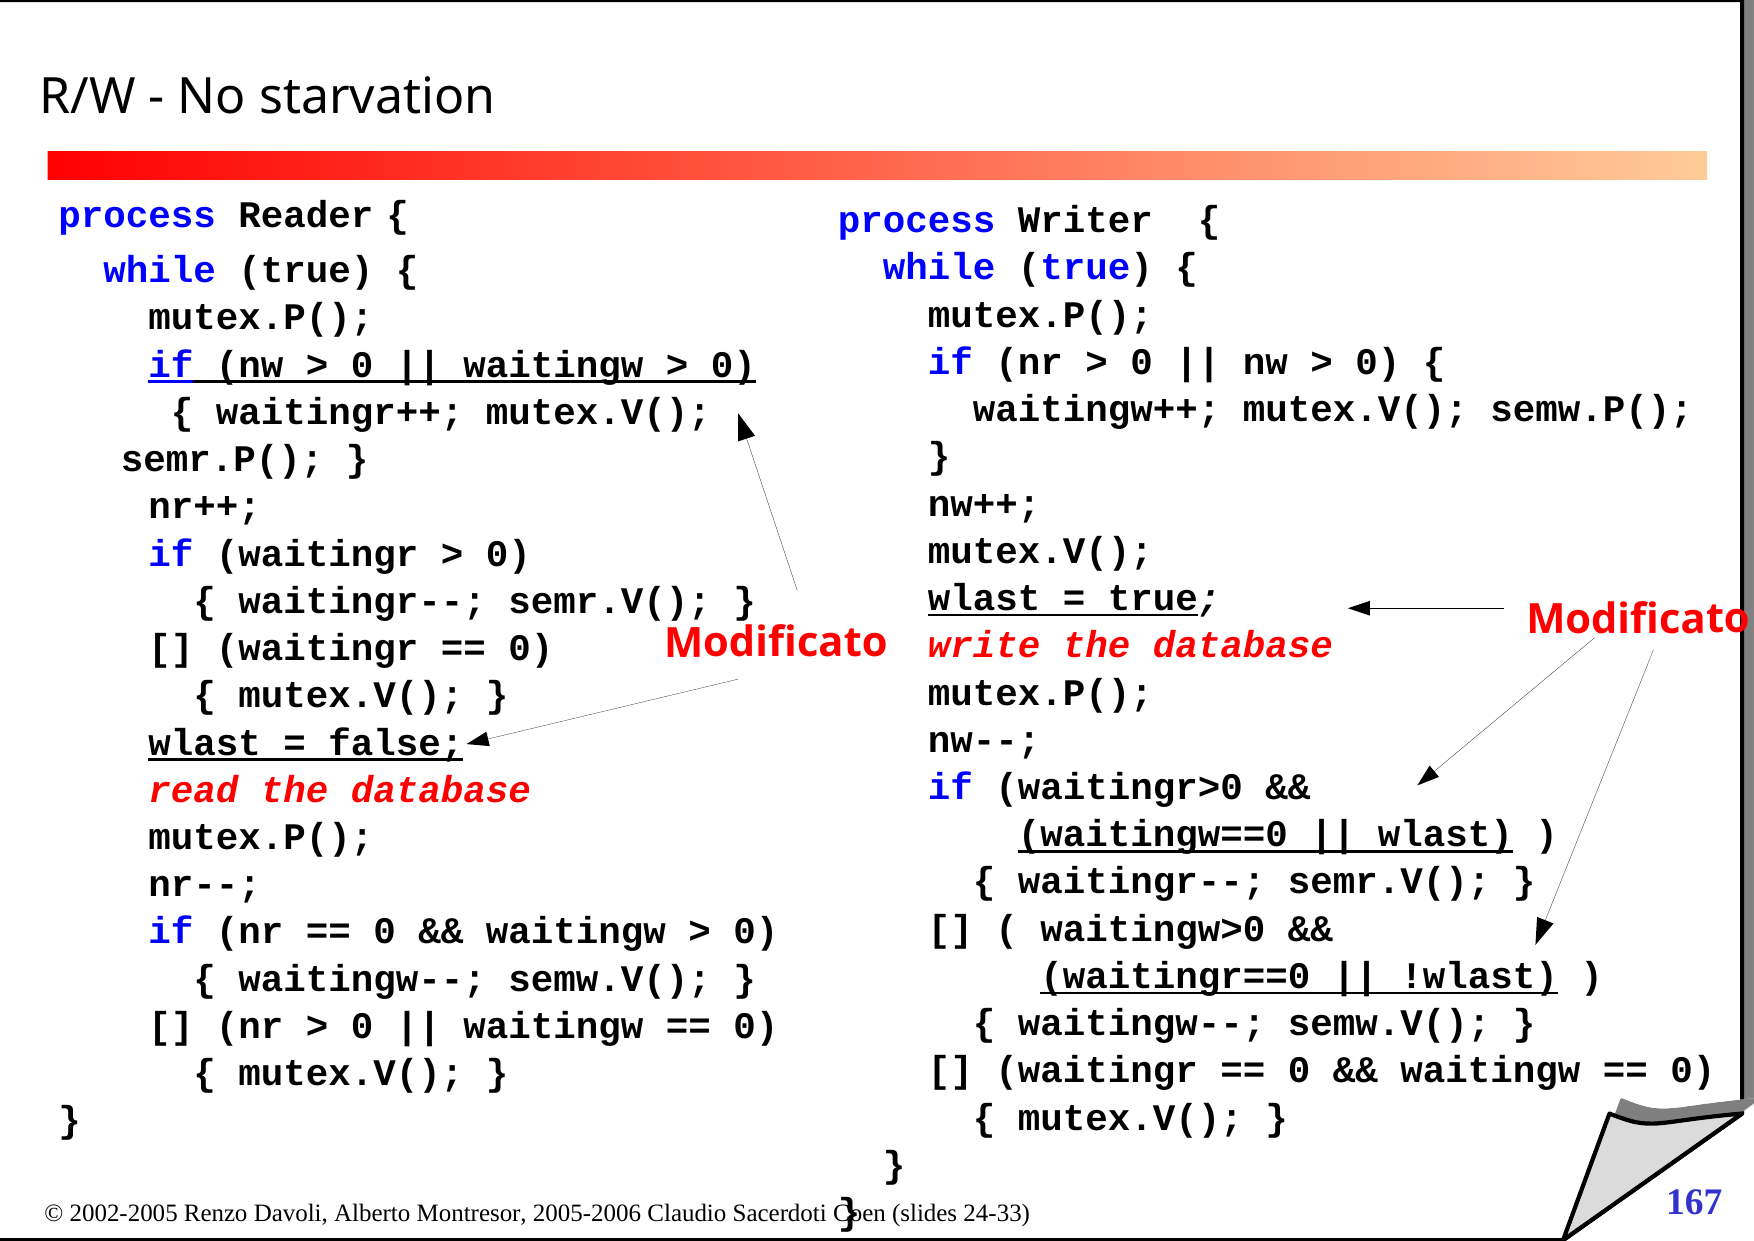

# R/W - No starvation
process Reader {
 while (true) {
 mutex.P();
 if (nw > 0 || waitingw > 0)
 { waitingr++; mutex.V(); semr.P(); }
 nr++;
 if (waitingr > 0)
 { waitingr--; semr.V(); }
 [] (waitingr == 0)
 { mutex.V(); }
 wlast = false;
 read the database
 mutex.P();
 nr--;
 if (nr == 0 && waitingw > 0)
 { waitingw--; semw.V(); }
 [] (nr > 0 || waitingw == 0)
 { mutex.V(); }
}
process Writer {
 while (true) {
 mutex.P();
 if (nr > 0 || nw > 0) {
 waitingw++; mutex.V(); semw.P();
 }
 nw++;
 mutex.V();
 wlast = true;
 write the database
 mutex.P();
 nw--;
 if (waitingr>0 &&
 (waitingw==0 || wlast) )
 { waitingr--; semr.V(); }
 [] ( waitingw>0 &&
 (waitingr==0 || !wlast) )
 { waitingw--; semw.V(); }
 [] (waitingr == 0 && waitingw == 0)
 { mutex.V(); }
 }
}
Modificato
Modificato